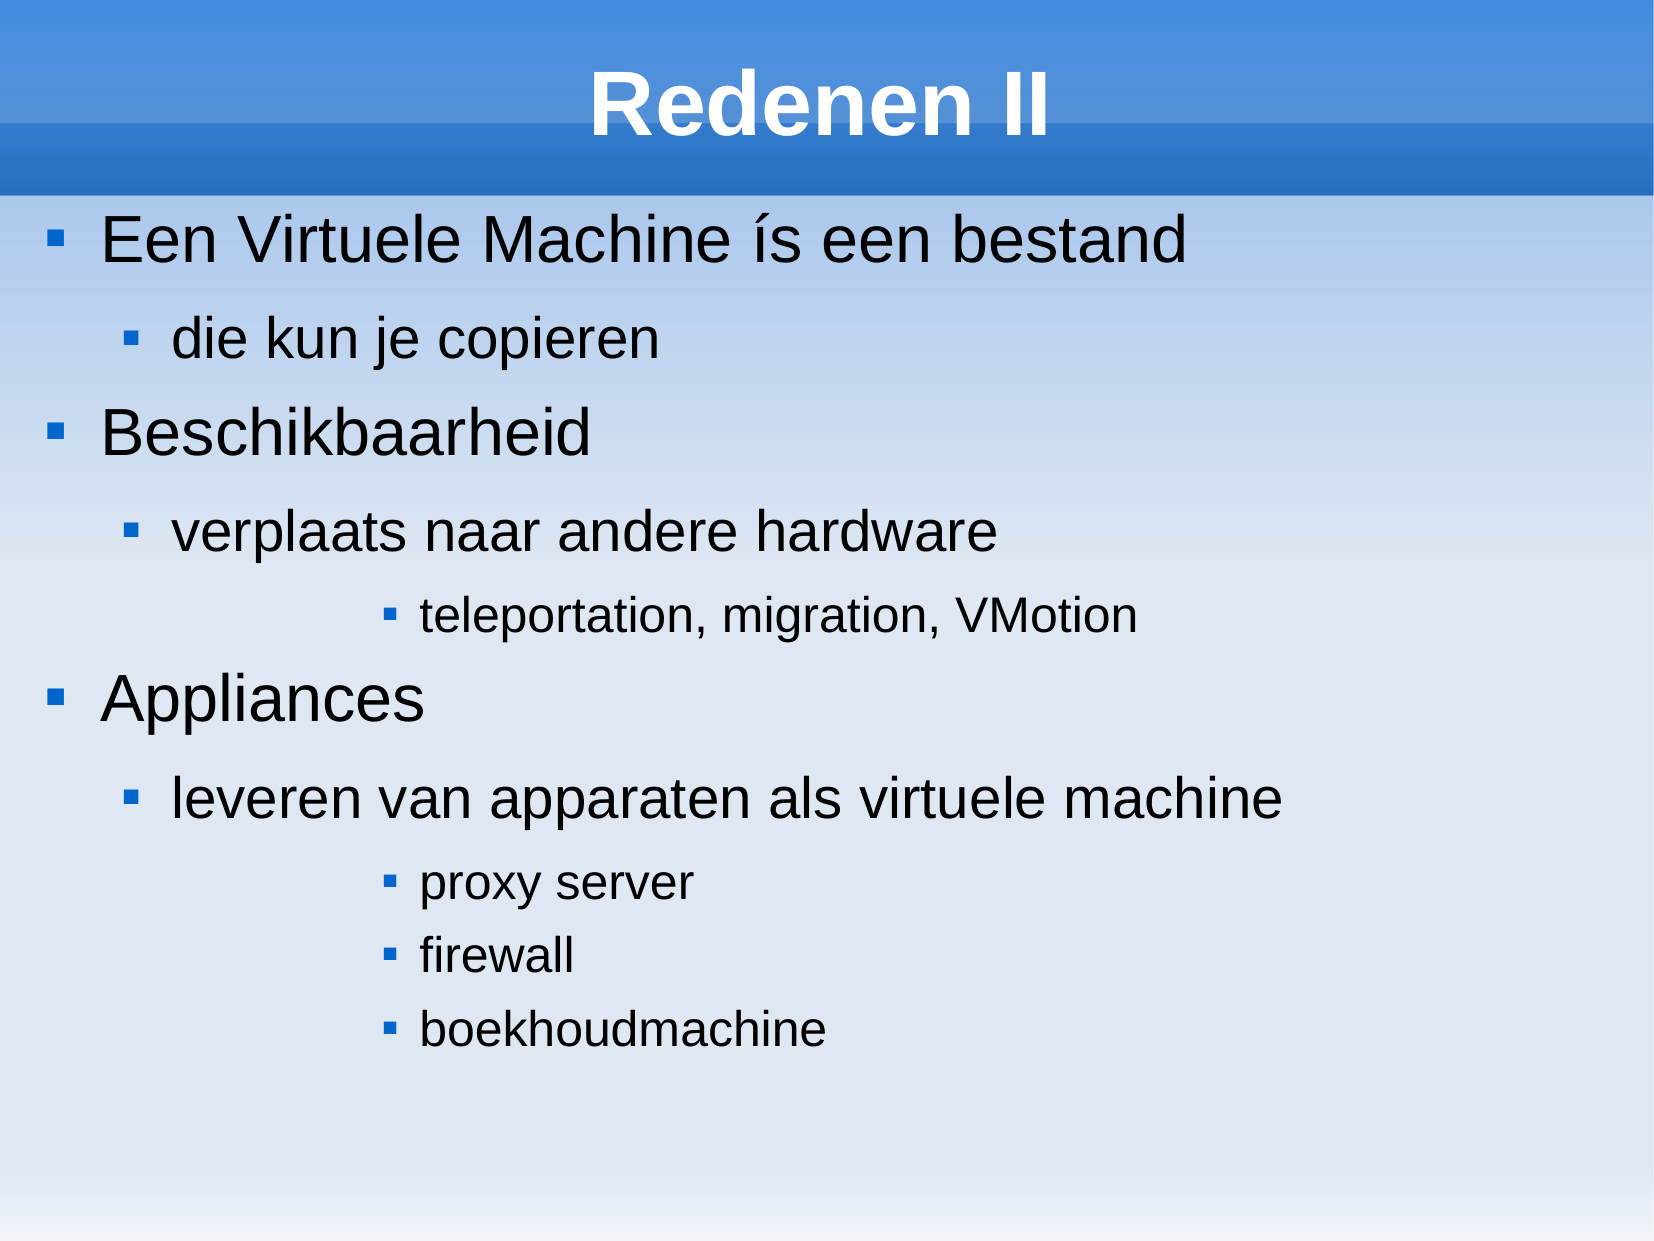

# Redenen II
Een Virtuele Machine ís een bestand
die kun je copieren
Beschikbaarheid
verplaats naar andere hardware
teleportation, migration, VMotion
Appliances
leveren van apparaten als virtuele machine
proxy server
firewall
boekhoudmachine